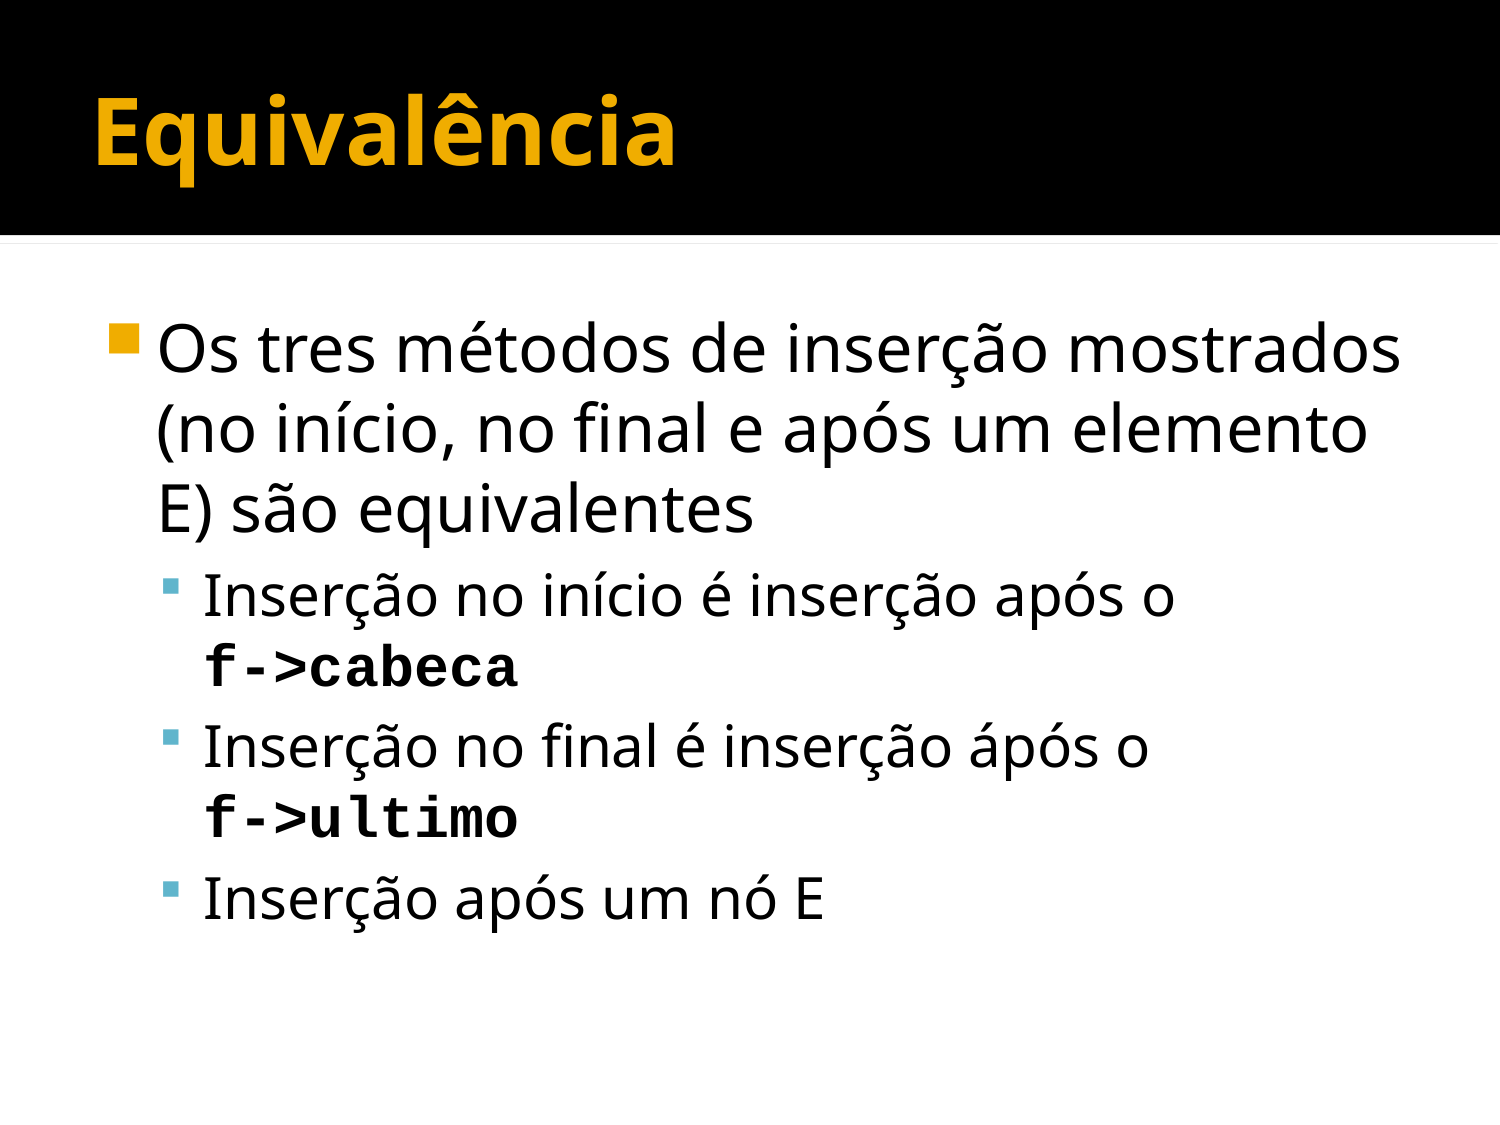

# Equivalência
Os tres métodos de inserção mostrados (no início, no final e após um elemento E) são equivalentes
Inserção no início é inserção após o
f->cabeca
Inserção no final é inserção ápós o
f->ultimo
Inserção após um nó E